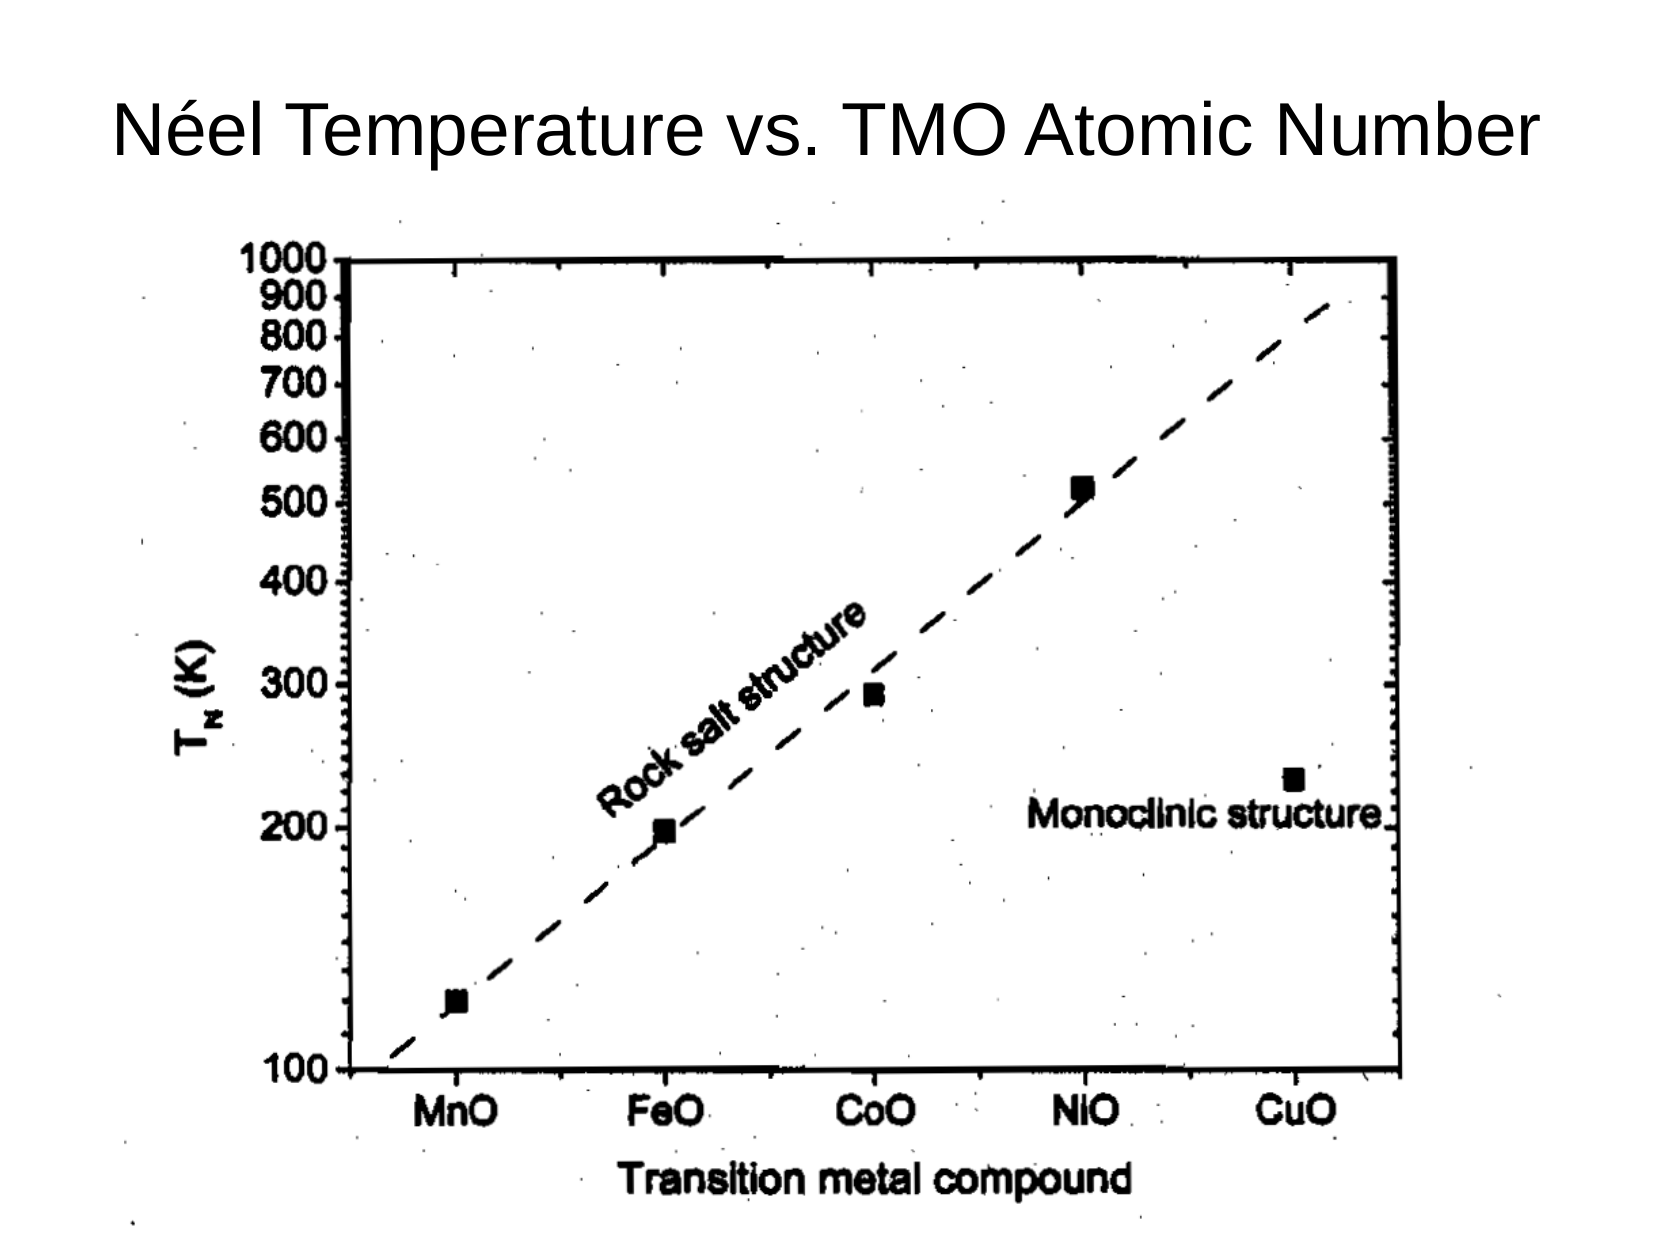

# Néel Temperature vs. TMO Atomic Number